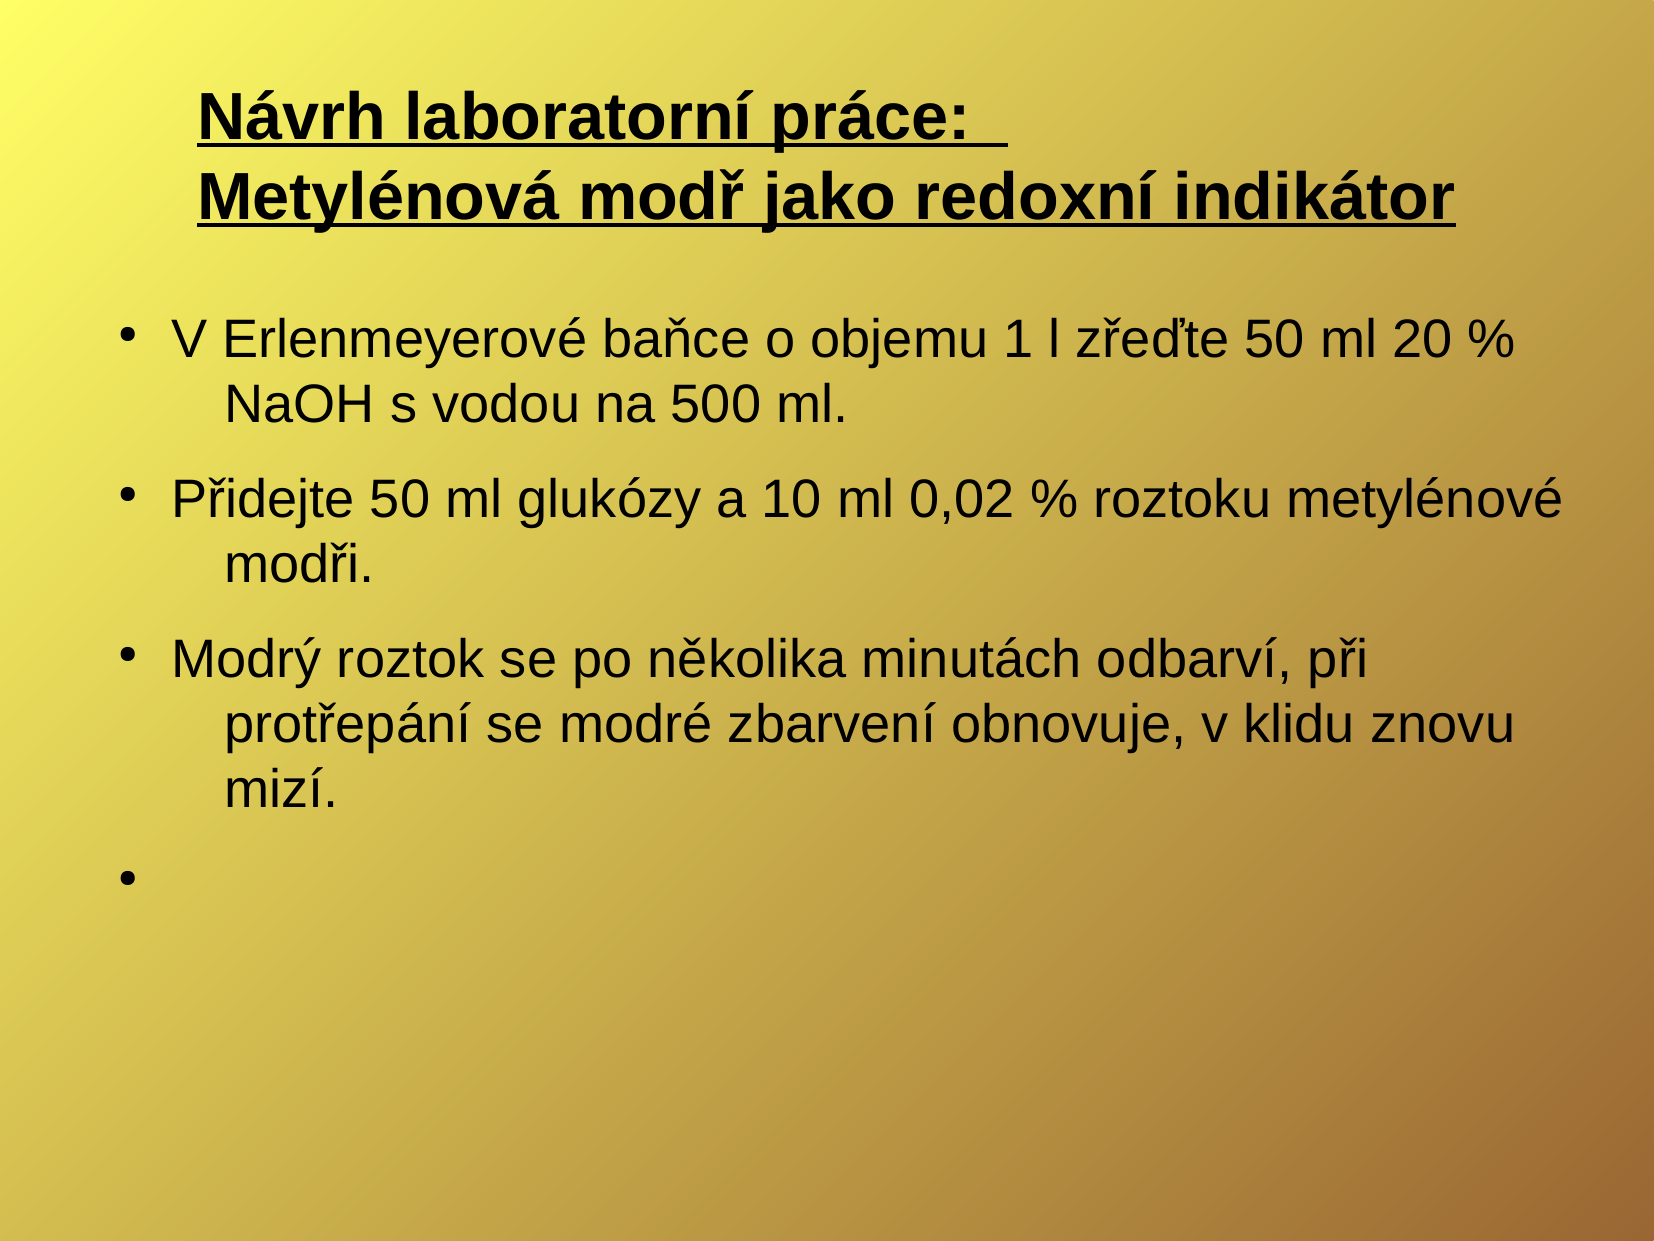

# Návrh laboratorní práce: Metylénová modř jako redoxní indikátor
V Erlenmeyerové baňce o objemu 1 l zřeďte 50 ml 20 % NaOH s vodou na 500 ml.
Přidejte 50 ml glukózy a 10 ml 0,02 % roztoku metylénové modři.
Modrý roztok se po několika minutách odbarví, při protřepání se modré zbarvení obnovuje, v klidu znovu mizí.